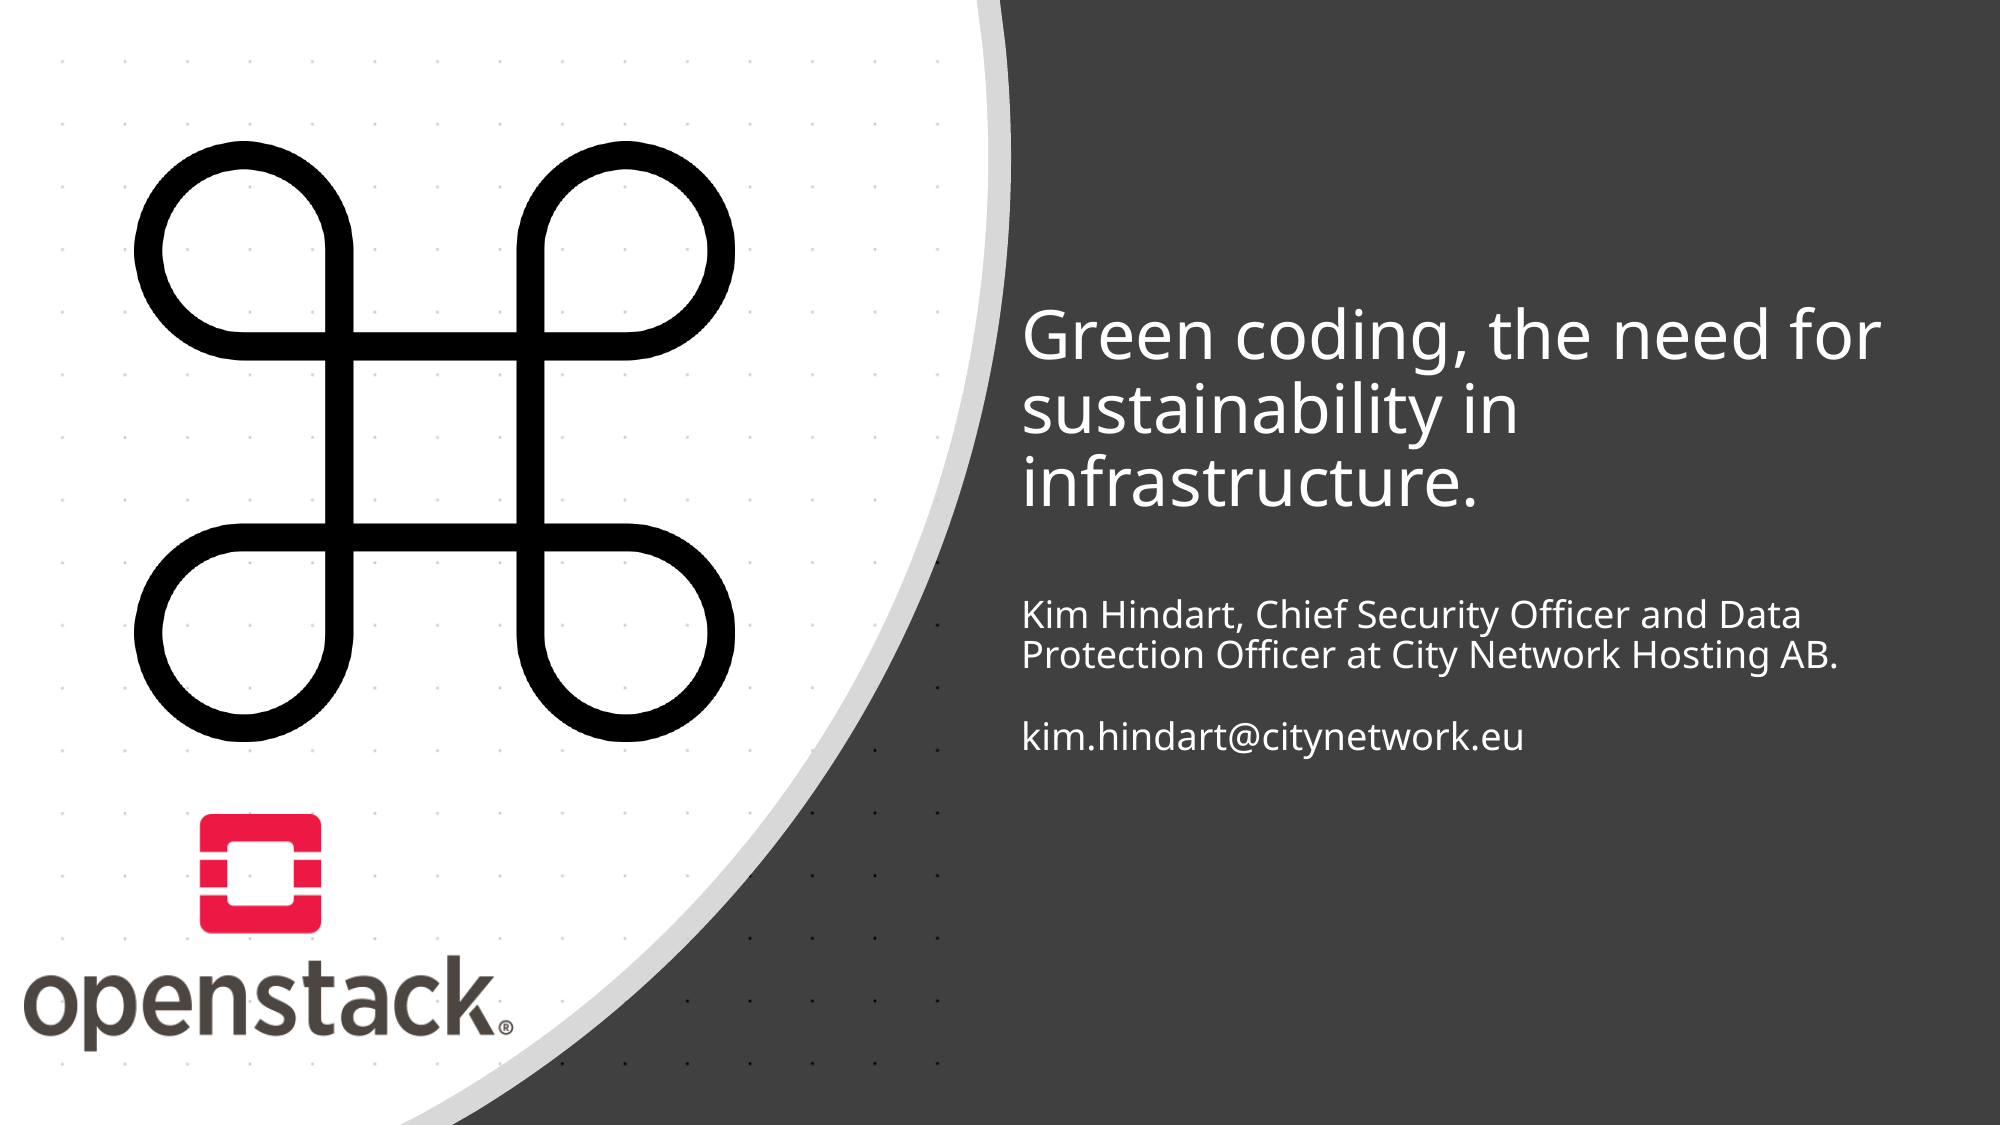

Green coding, the need for sustainability in infrastructure.
Kim Hindart, Chief Security Officer and Data Protection Officer at City Network Hosting AB.
kim.hindart@citynetwork.eu